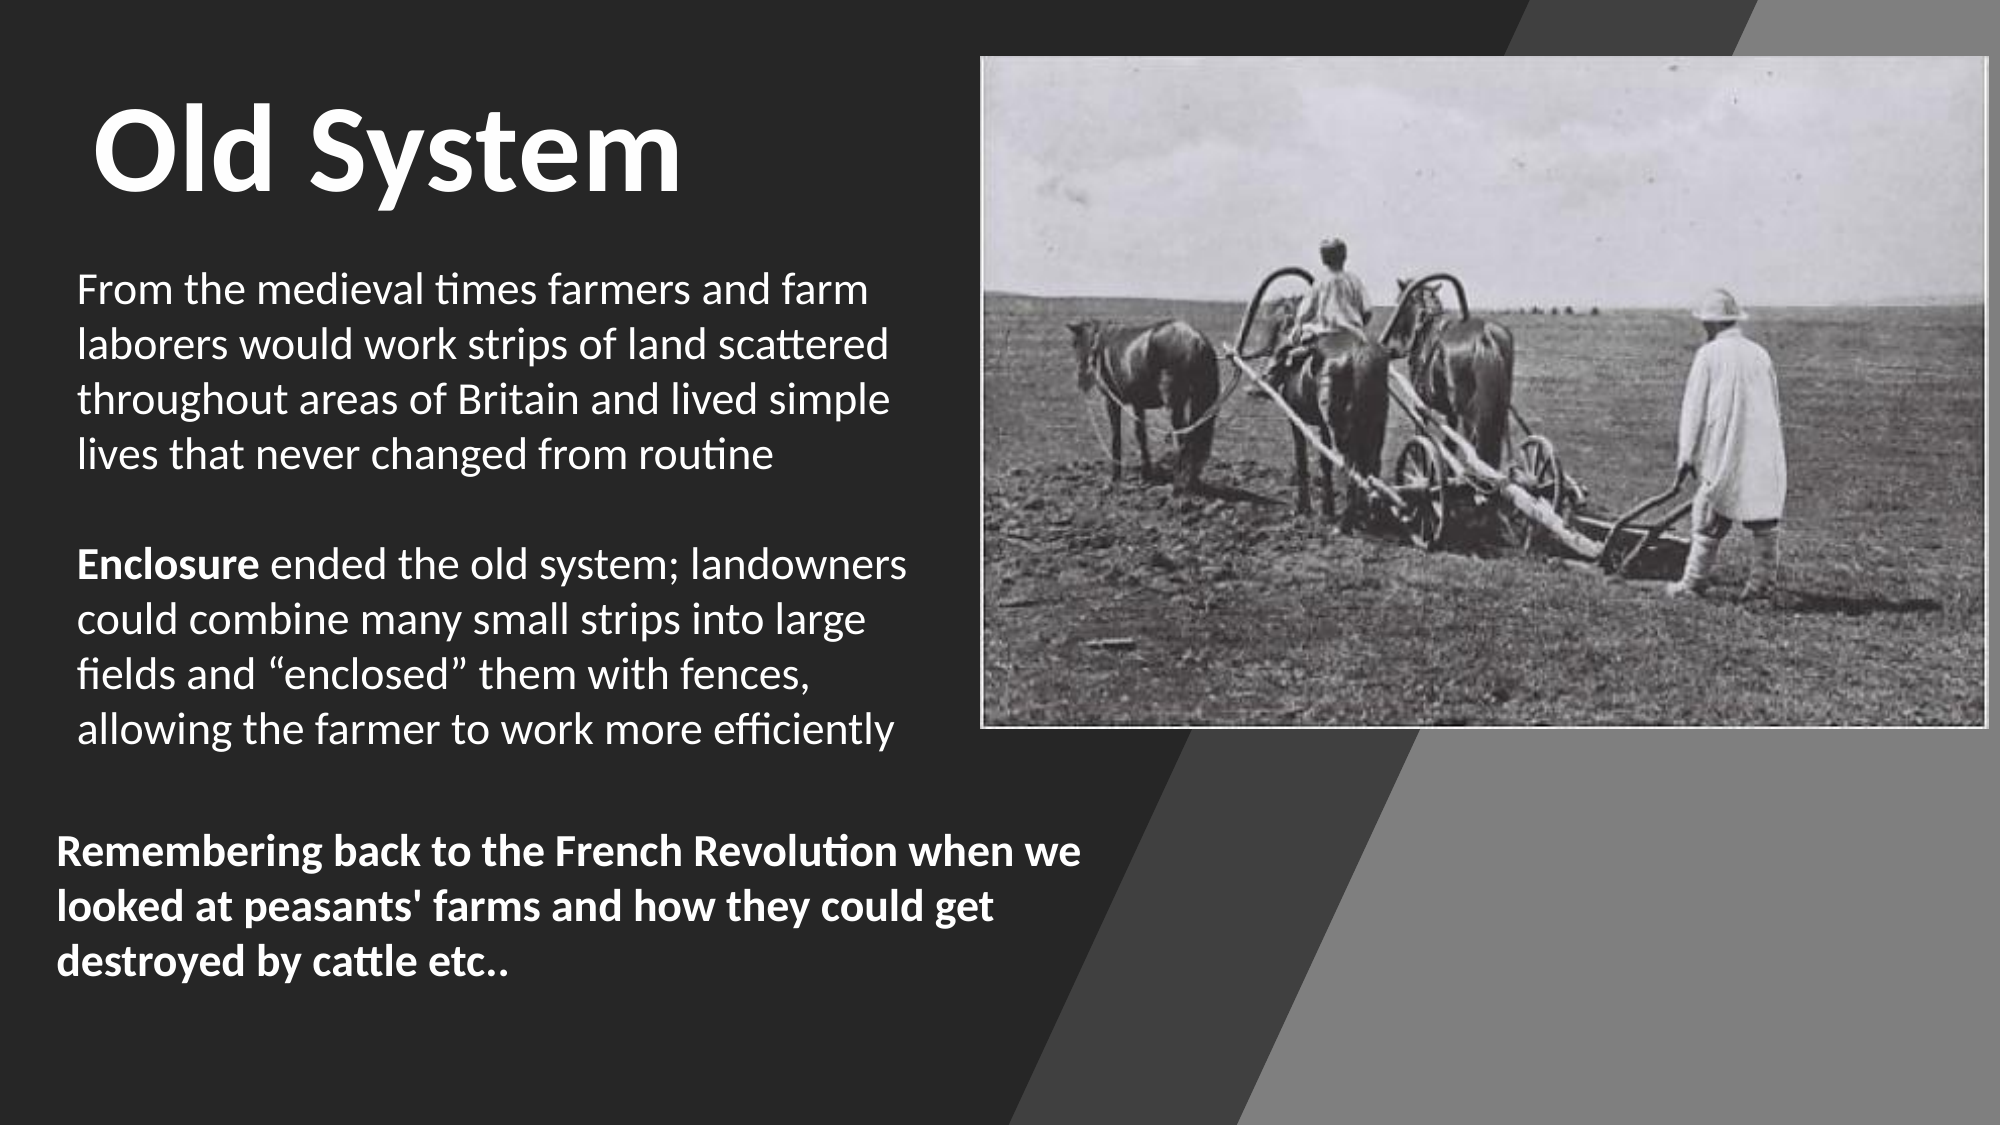

Old System
From the medieval times farmers and farm laborers would work strips of land scattered throughout areas of Britain and lived simple lives that never changed from routine
Enclosure ended the old system; landowners could combine many small strips into large fields and “enclosed” them with fences, allowing the farmer to work more efficiently
Remembering back to the French Revolution when we looked at peasants' farms and how they could get destroyed by cattle etc..